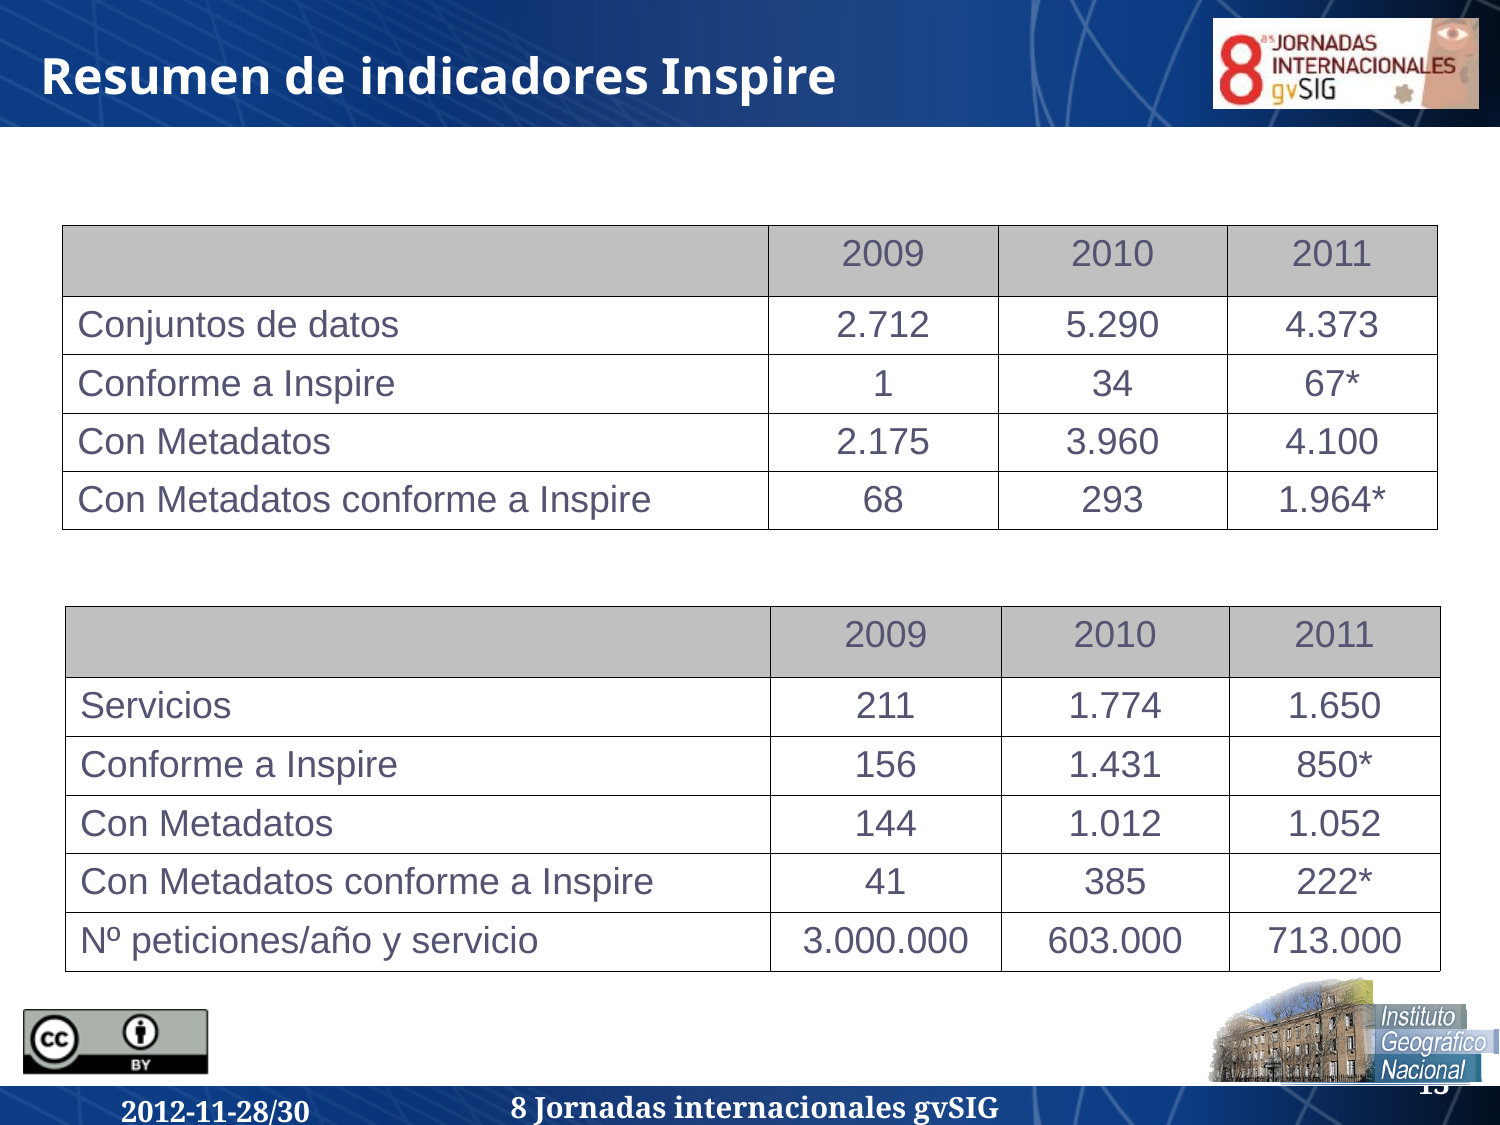

# Resumen de indicadores Inspire
| | 2009 | 2010 | 2011 |
| --- | --- | --- | --- |
| Conjuntos de datos | 2.712 | 5.290 | 4.373 |
| Conforme a Inspire | 1 | 34 | 67\* |
| Con Metadatos | 2.175 | 3.960 | 4.100 |
| Con Metadatos conforme a Inspire | 68 | 293 | 1.964\* |
| | 2009 | 2010 | 2011 |
| --- | --- | --- | --- |
| Servicios | 211 | 1.774 | 1.650 |
| Conforme a Inspire | 156 | 1.431 | 850\* |
| Con Metadatos | 144 | 1.012 | 1.052 |
| Con Metadatos conforme a Inspire | 41 | 385 | 222\* |
| Nº peticiones/año y servicio | 3.000.000 | 603.000 | 713.000 |